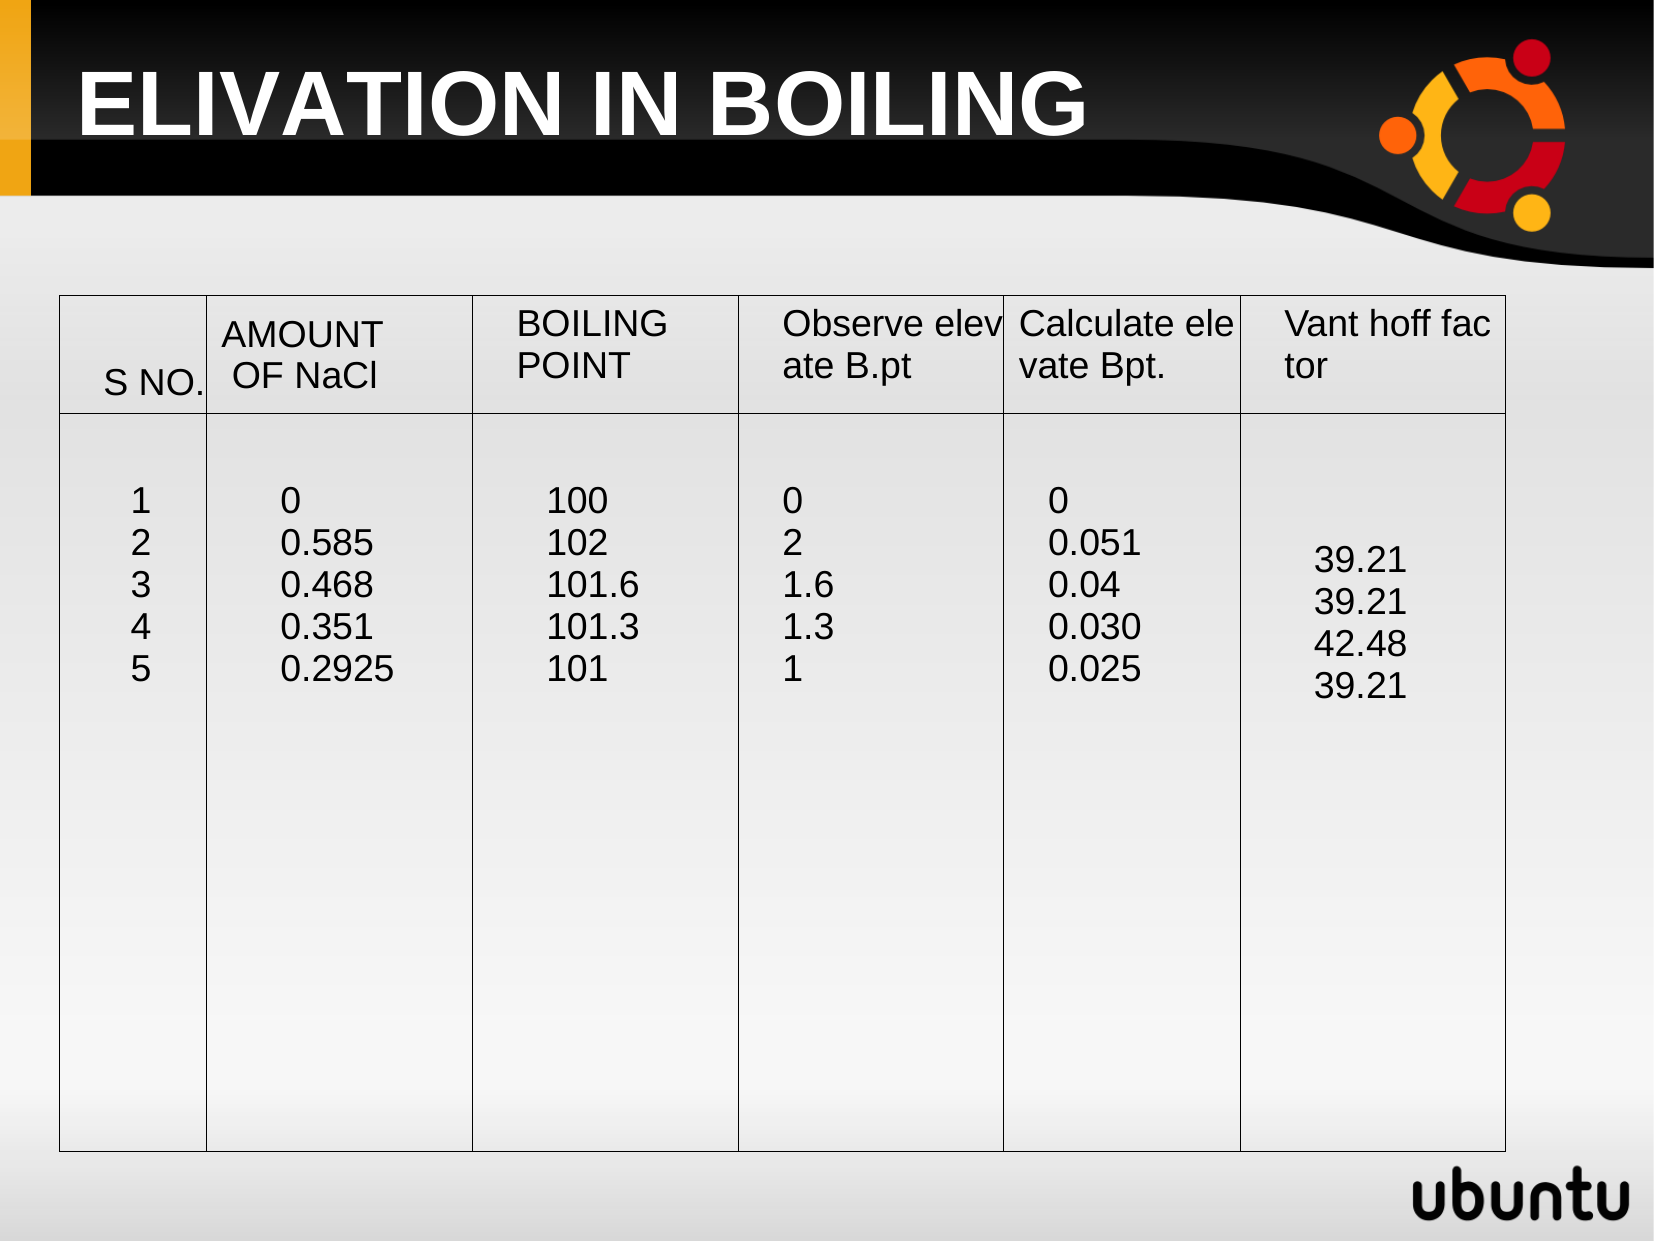

# ELIVATION IN BOILING
BOILING
POINT
Observe elev
ate B.pt
Calculate ele
vate Bpt.
Vant hoff fac
tor
AMOUNT
 OF NaCl
S NO.
1
2
3
4
5
0
0.585
0.468
0.351
0.2925
100
102
101.6
101.3
101
0
2
1.6
1.3
1
0
0.051
0.04
0.030
0.025
39.21
39.21
42.48
39.21